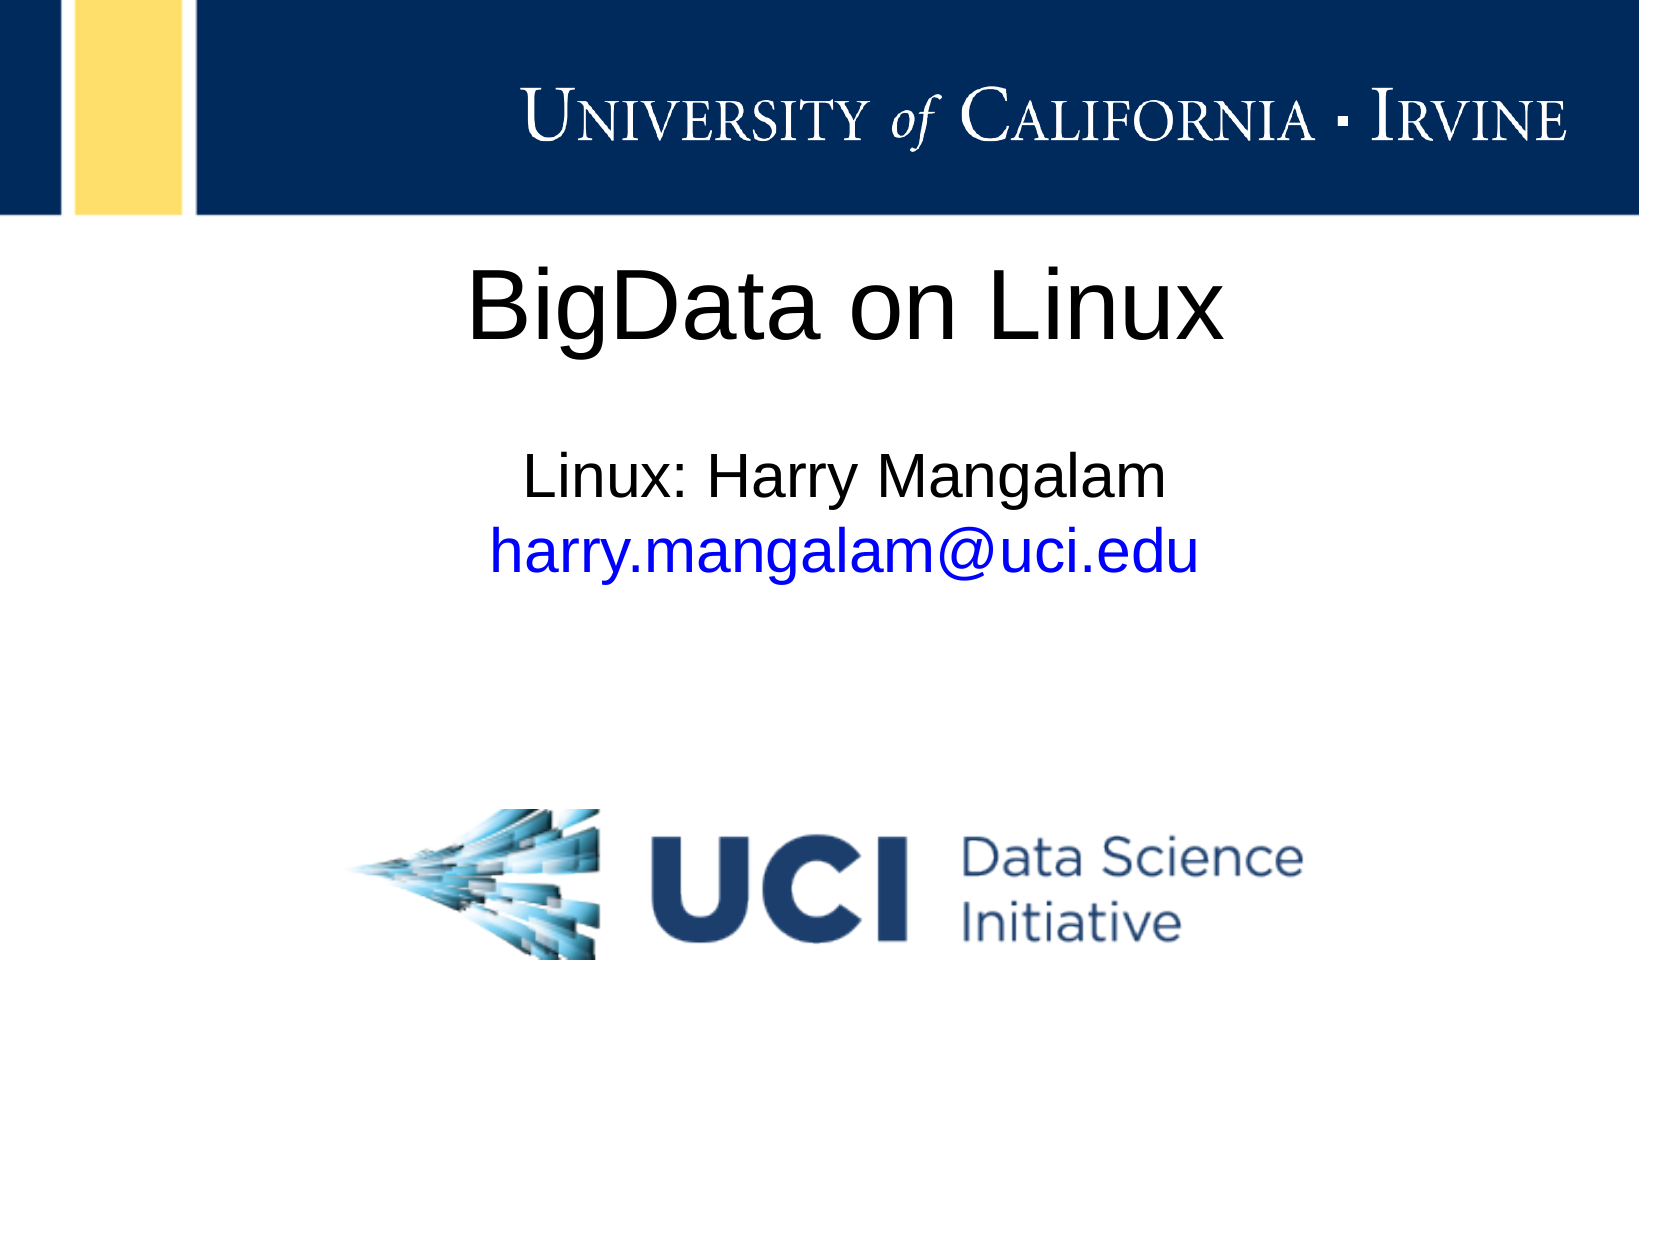

# BigData on Linux
Linux: Harry Mangalam
harry.mangalam@uci.edu